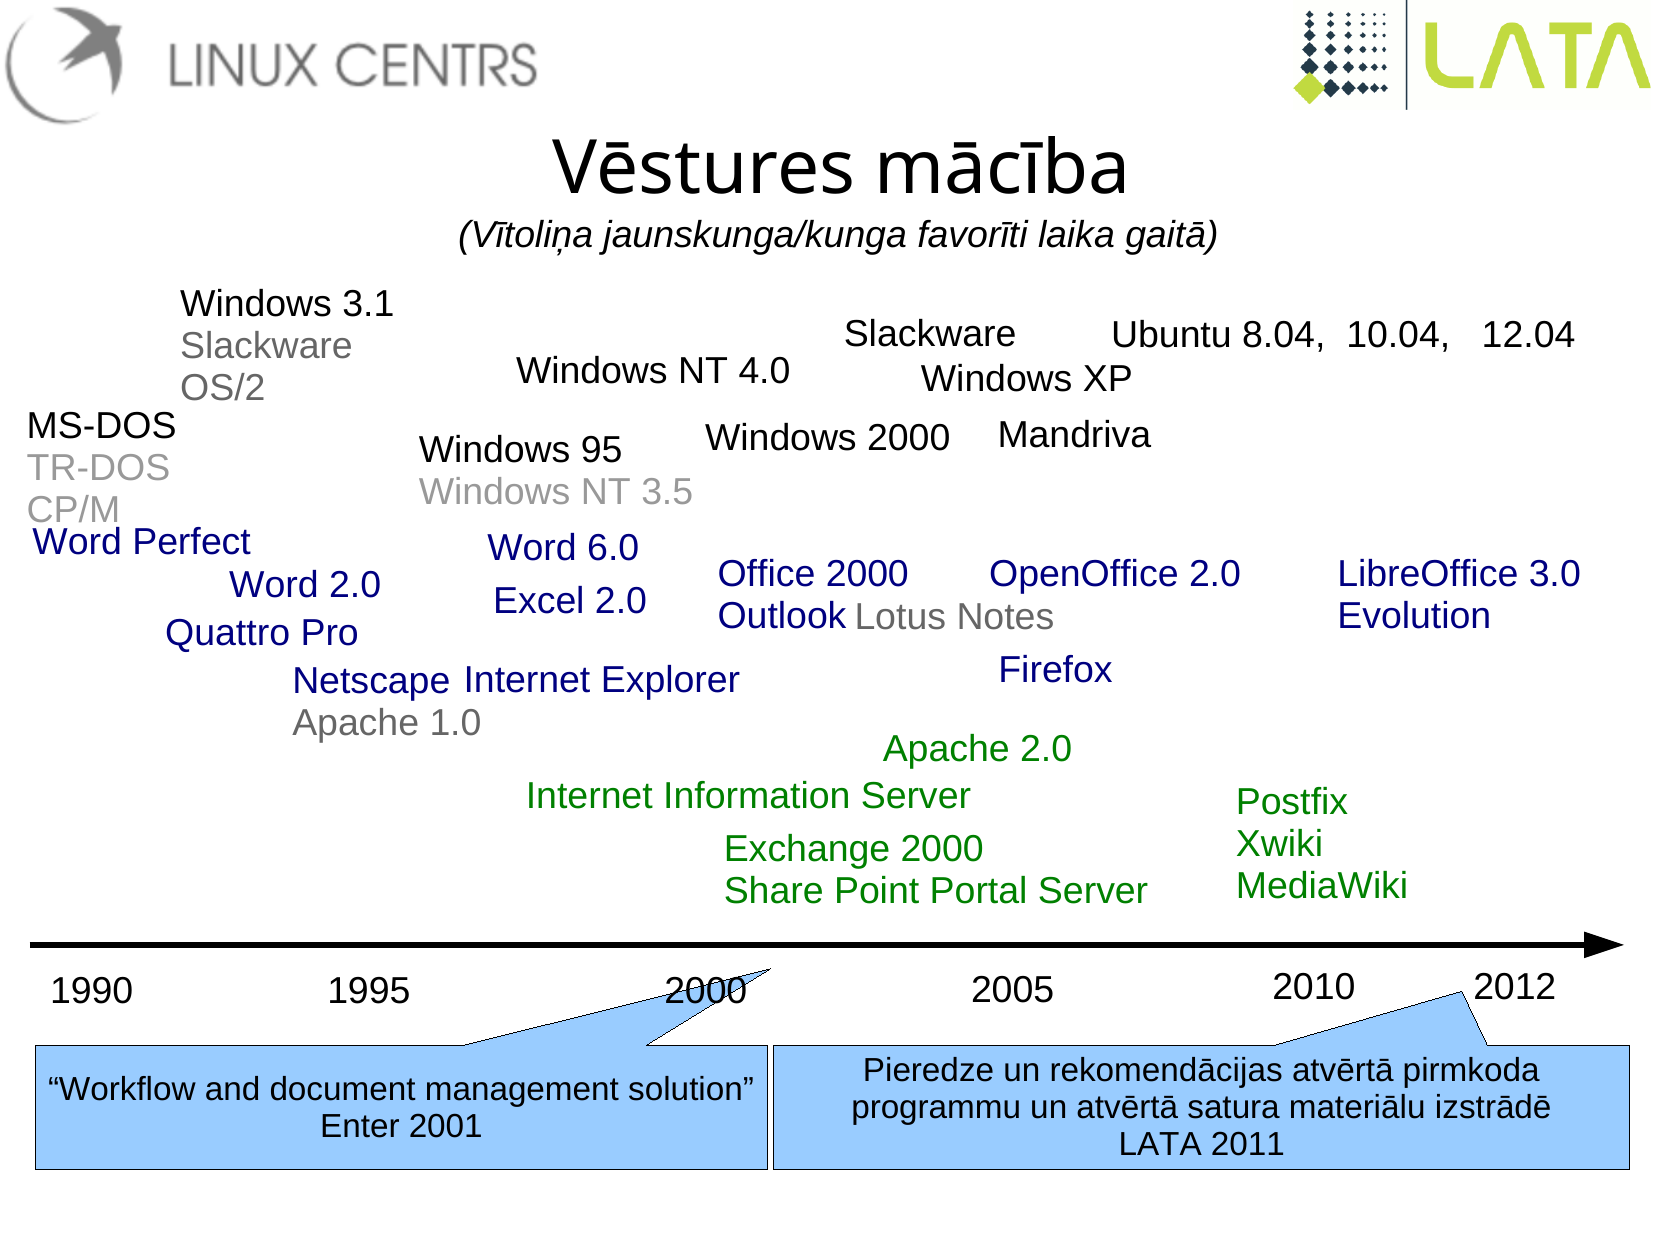

# Vēstures mācība
(Vītoliņa jaunskunga/kunga favorīti laika gaitā)
Windows 3.1
Slackware
OS/2
Word 2.0
Quattro Pro
Netscape
Apache 1.0
Slackware
 Lotus Notes
Apache 2.0
Ubuntu 8.04, 10.04, 12.04
LibreOffice 3.0
Evolution
Postfix
Xwiki
MediaWiki
Windows NT 4.0
Internet Information Server
Windows XP
Mandriva
OpenOffice 2.0
Firefox
MS-DOS
TR-DOS
CP/M
Word Perfect
Windows 2000
Office 2000
Outlook
Exchange 2000
Share Point Portal Server
Windows 95
Windows NT 3.5
Word 6.0
Excel 2.0
Internet Explorer
2010
2012
2005
1990
1995
2000
“Workflow and document management solution”
Enter 2001
Pieredze un rekomendācijas atvērtā pirmkoda
programmu un atvērtā satura materiālu izstrādē
LATA 2011